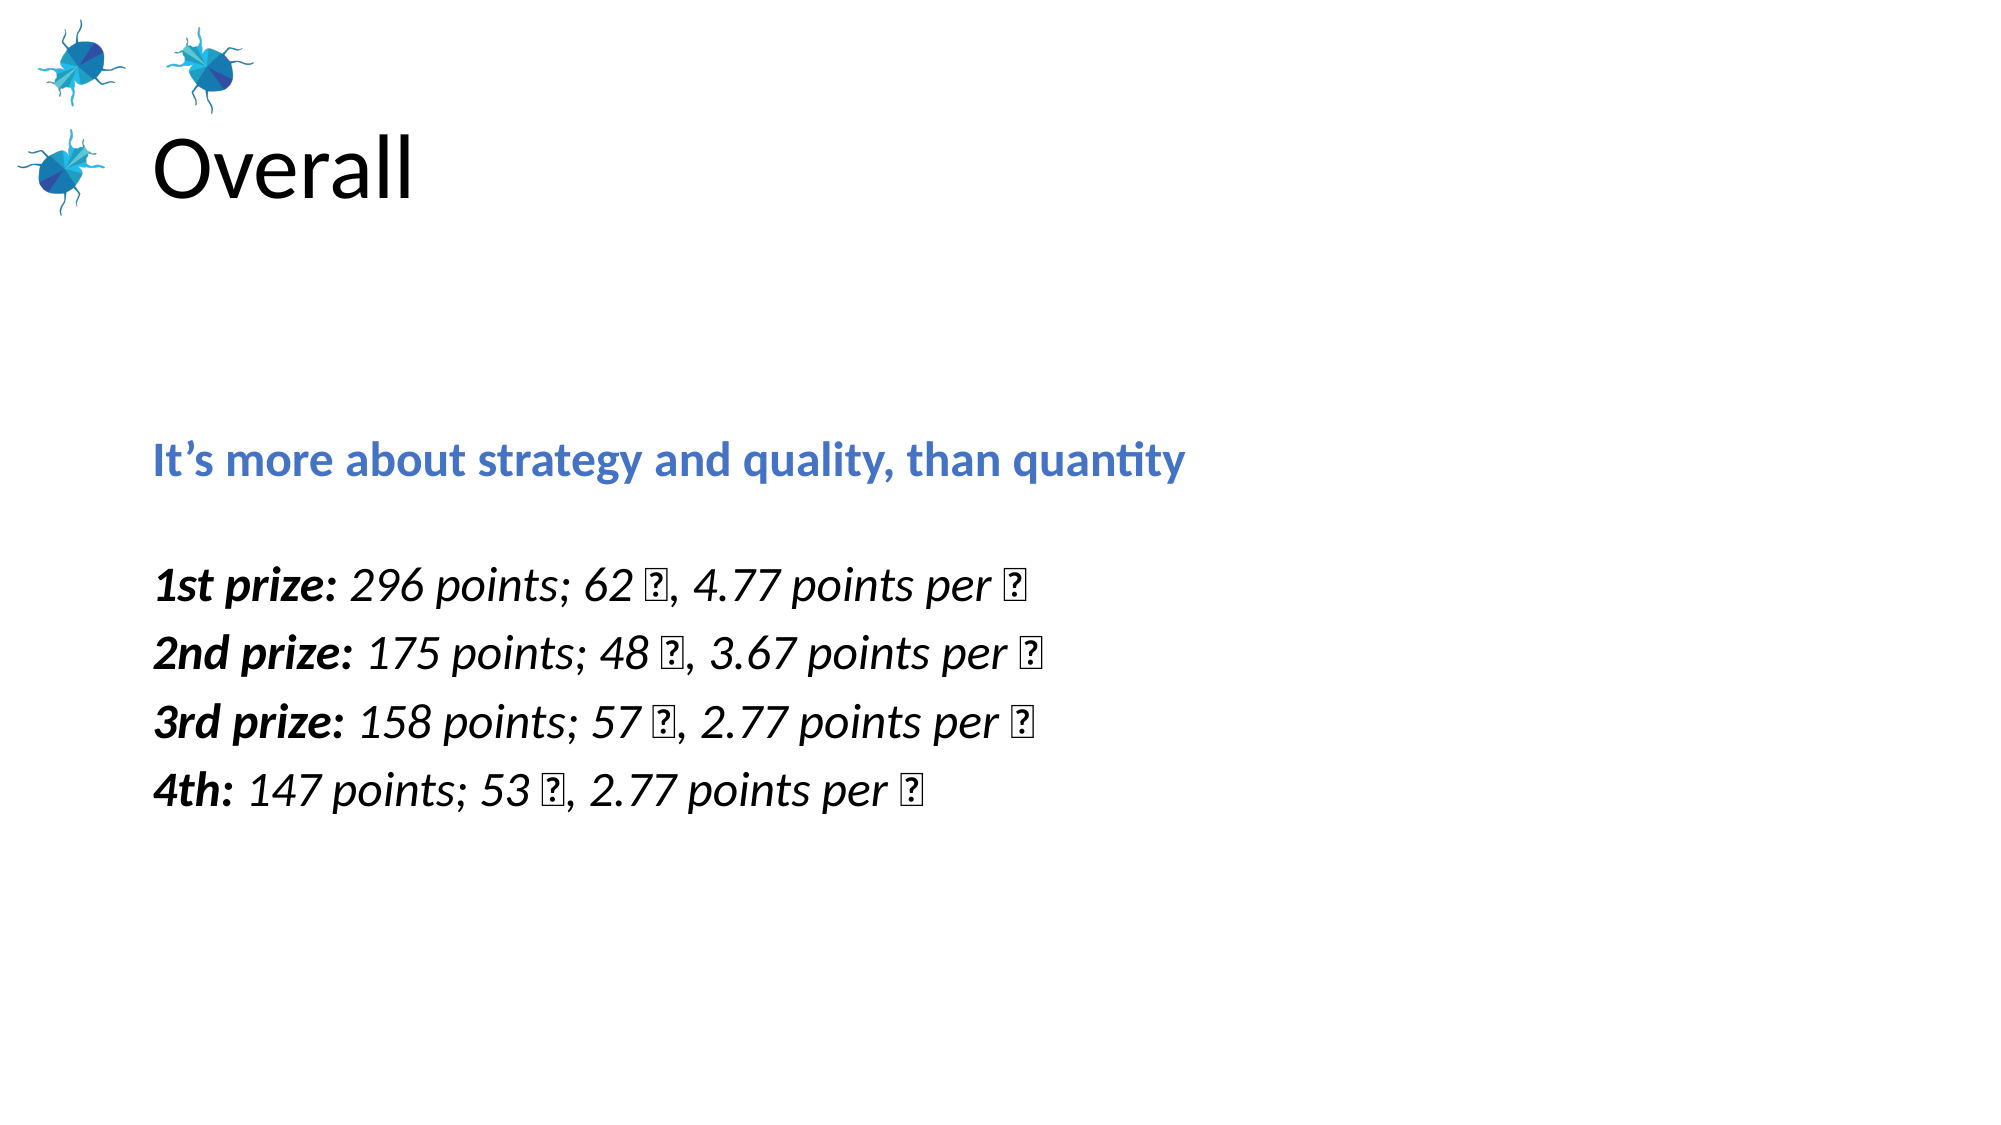

# Overall
It’s more about strategy and quality, than quantity
1st prize: 296 points; 62 🐞, 4.77 points per 🐞
2nd prize: 175 points; 48 🐞, 3.67 points per 🐞
3rd prize: 158 points; 57 🐞, 2.77 points per 🐞
4th: 147 points; 53 🐞, 2.77 points per 🐞